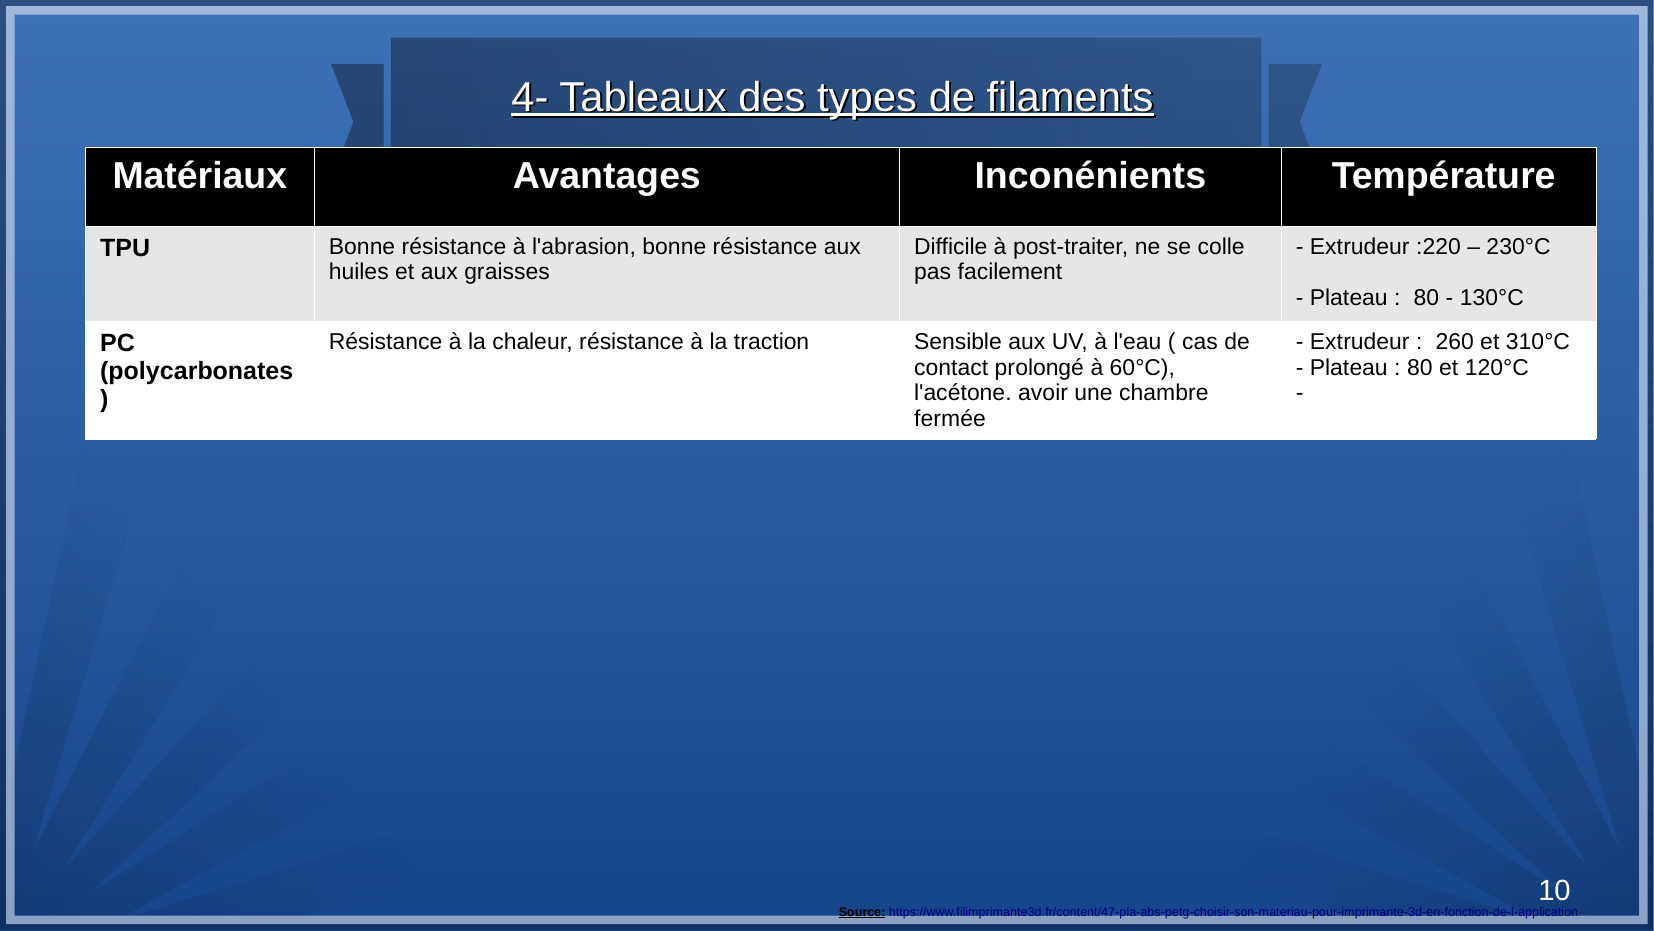

# 4- Tableaux des types de filaments
| Matériaux | Avantages | Inconénients | Température |
| --- | --- | --- | --- |
| TPU | Bonne résistance à l'abrasion, bonne résistance aux huiles et aux graisses | Difficile à post-traiter, ne se colle pas facilement | - Extrudeur :220 – 230°C - Plateau : 80 - 130°C |
| PC (polycarbonates) | Résistance à la chaleur, résistance à la traction | Sensible aux UV, à l'eau ( cas de contact prolongé à 60°C), l'acétone. avoir une chambre fermée | - Extrudeur : 260 et 310°C - Plateau : 80 et 120°C - |
10
Source: https://www.filimprimante3d.fr/content/47-pla-abs-petg-choisir-son-materiau-pour-imprimante-3d-en-fonction-de-l-application